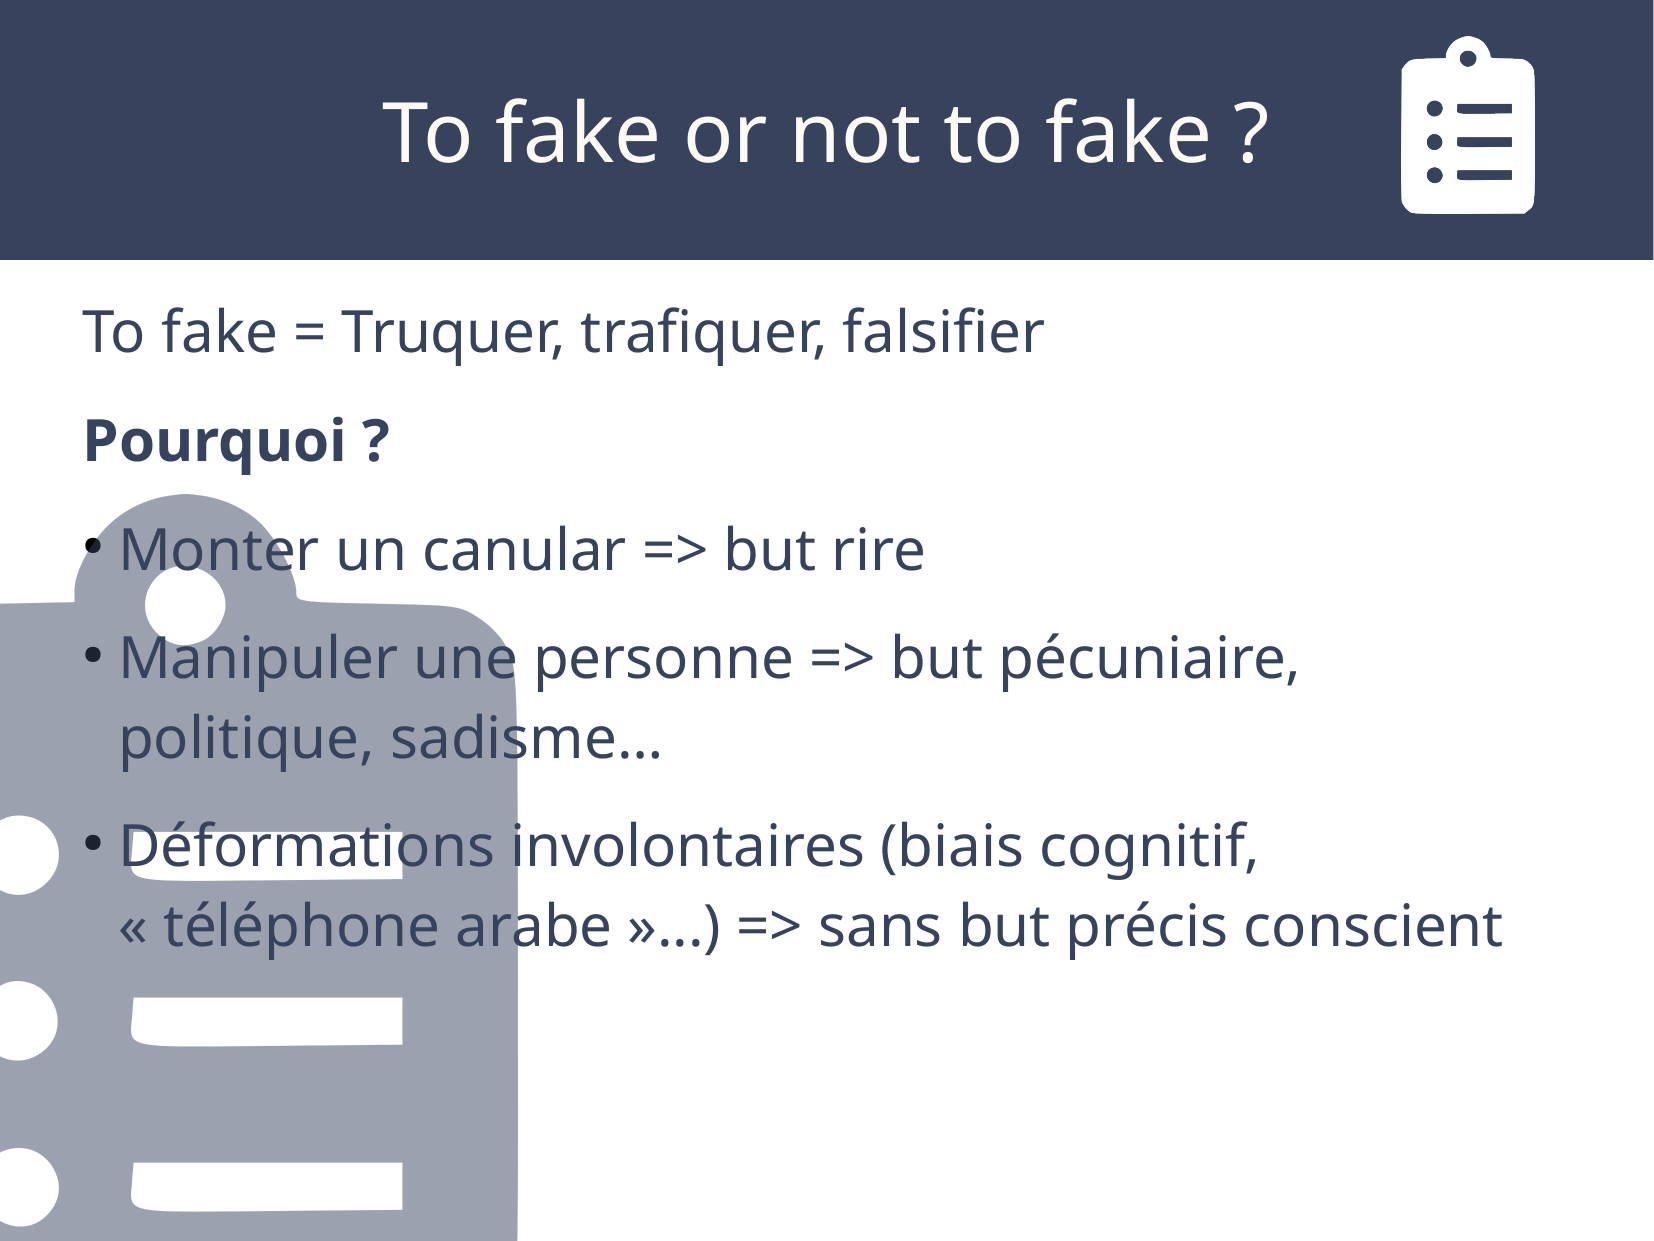

# To fake or not to fake ?
To fake = Truquer, trafiquer, falsifier
Pourquoi ?
Monter un canular => but rire
Manipuler une personne => but pécuniaire, politique, sadisme…
Déformations involontaires (biais cognitif, « téléphone arabe »...) => sans but précis conscient